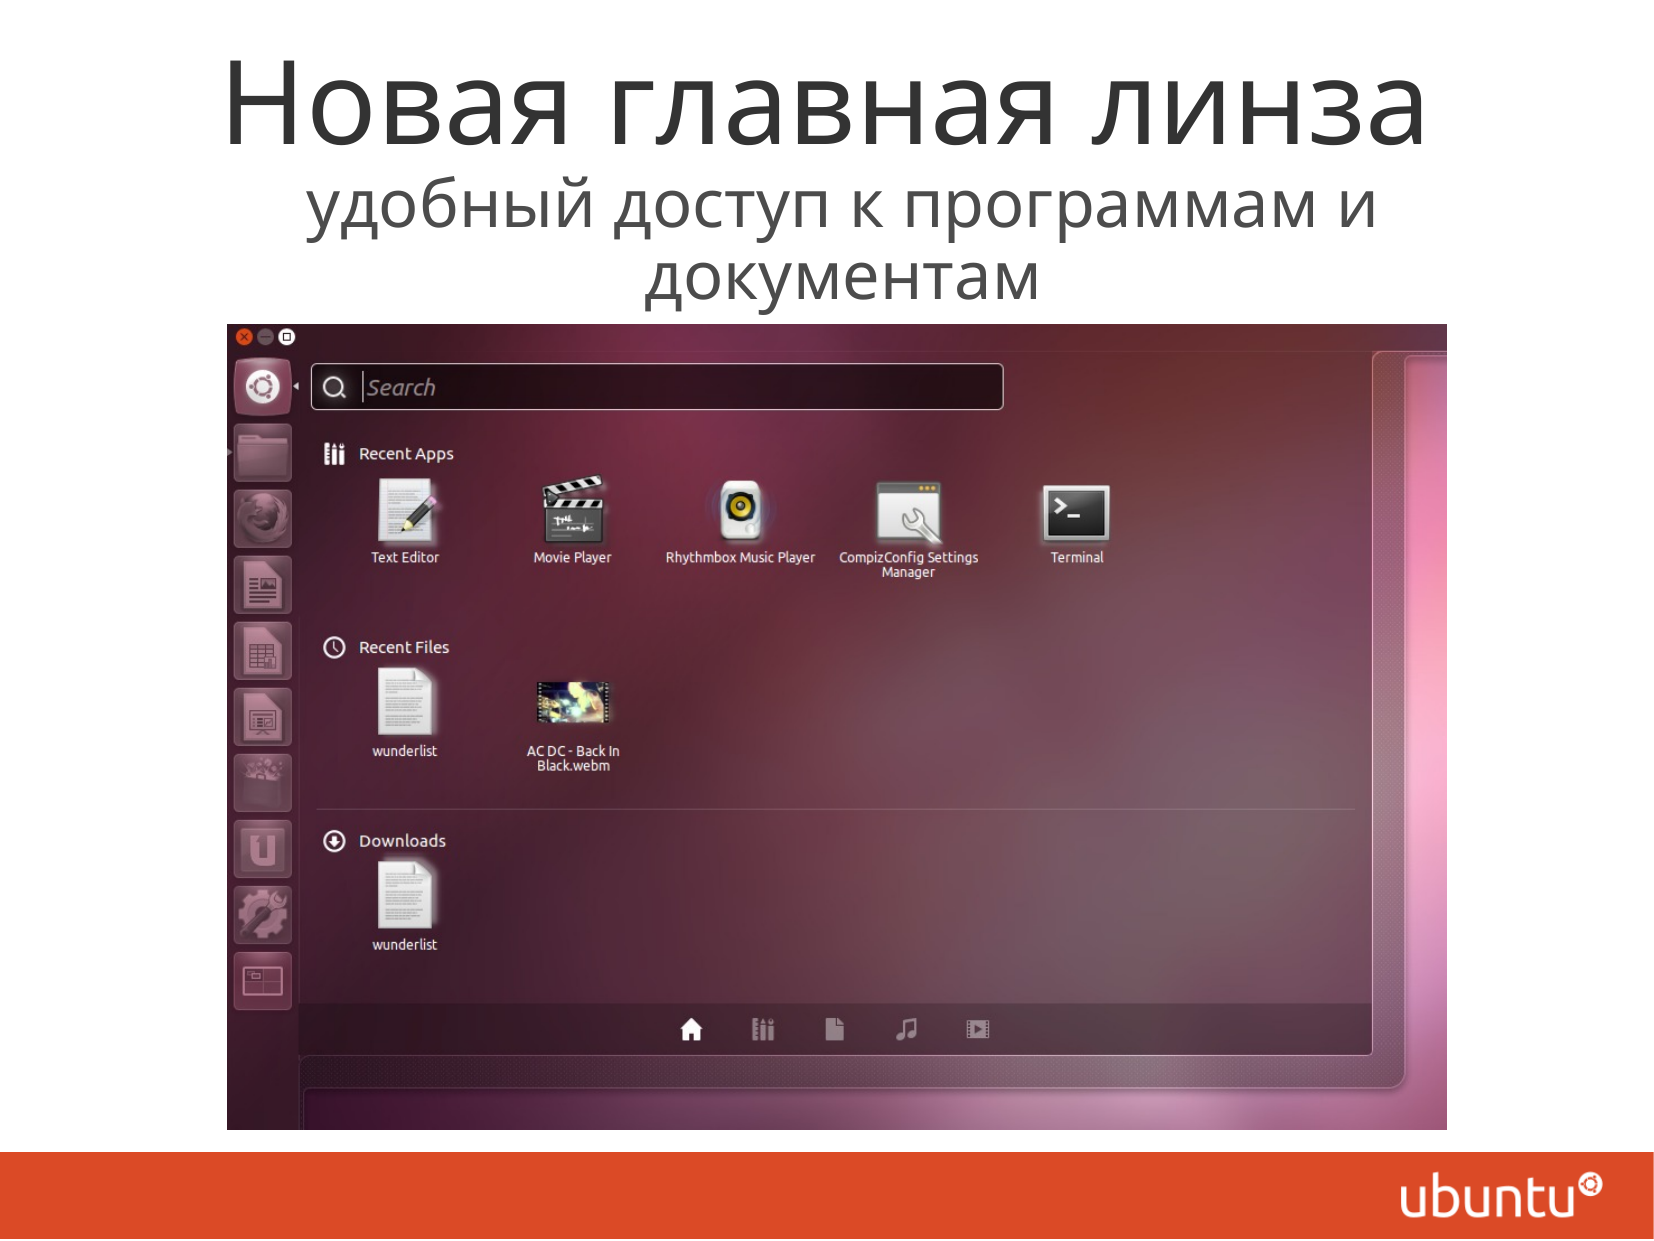

# Новая главная линза удобный доступ к программам и документам